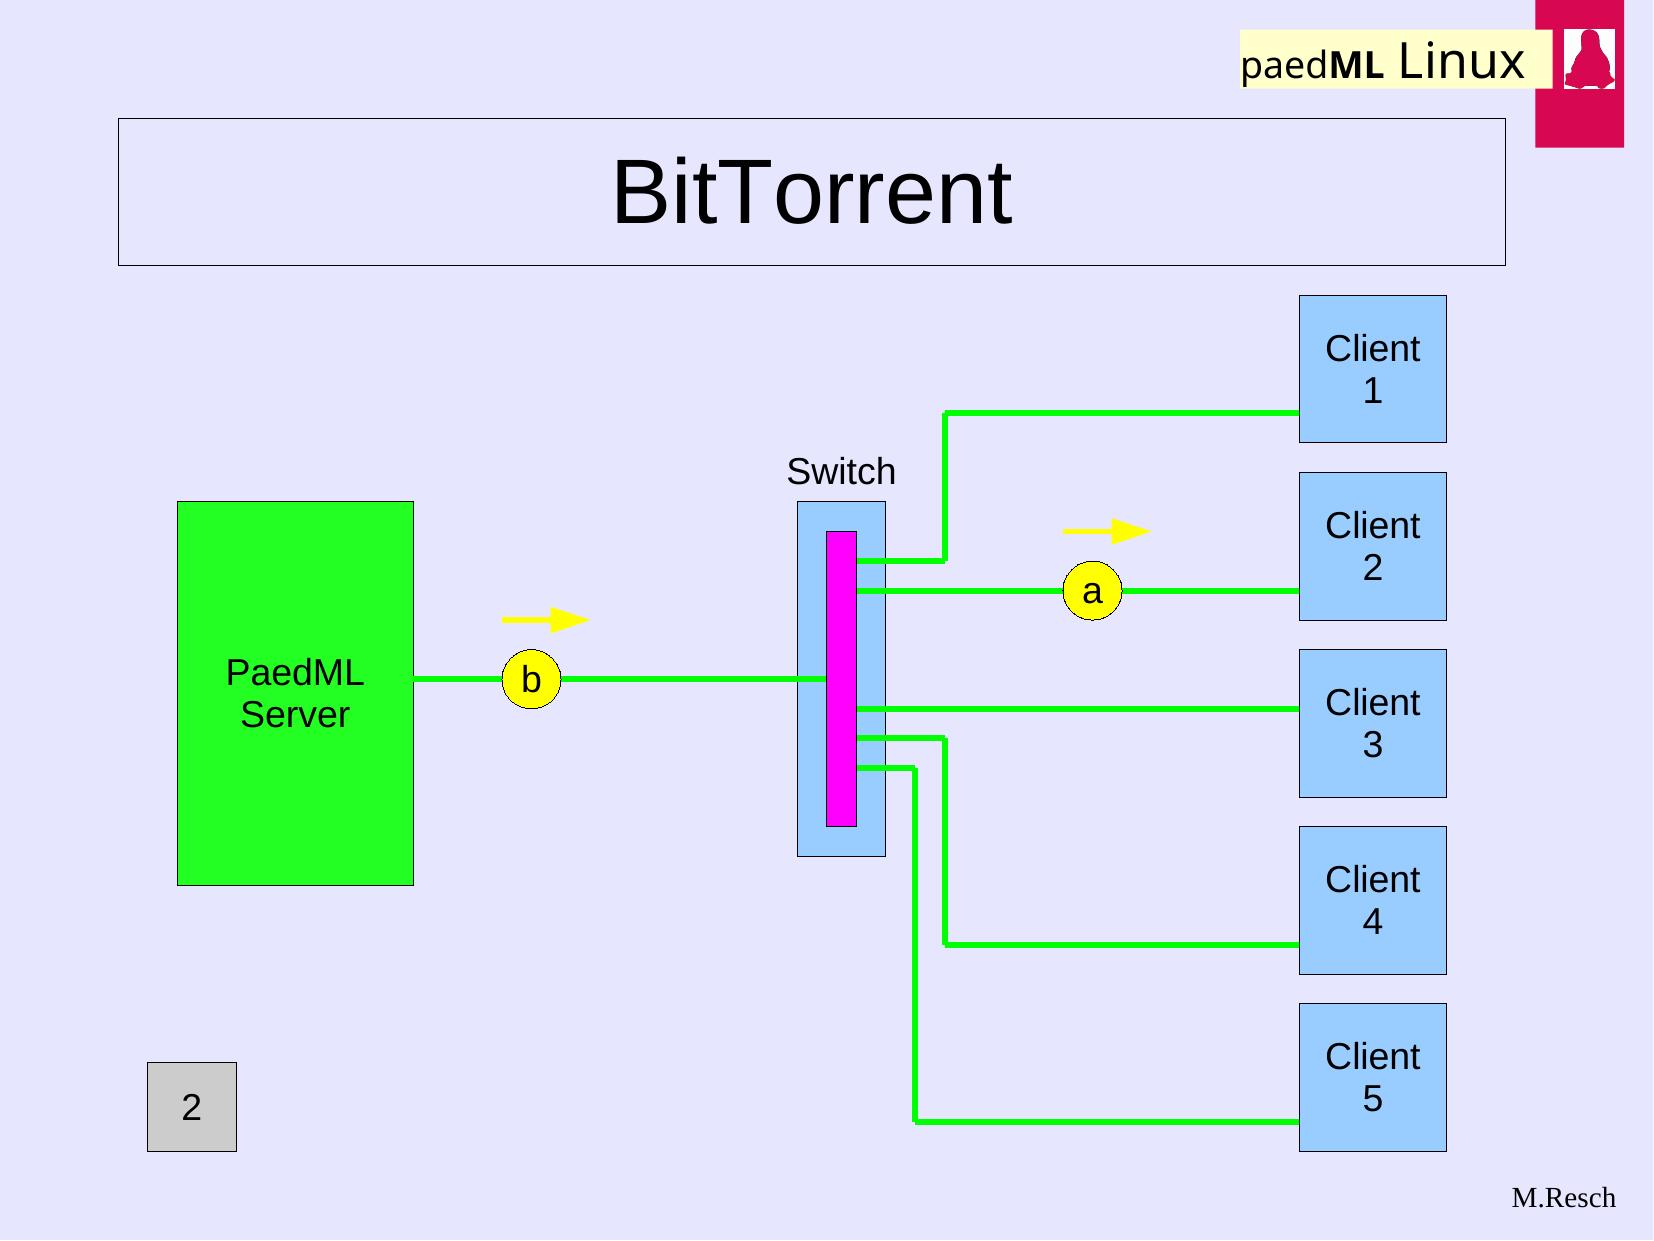

# BitTorrent
Client
1
Switch
Client
2
PaedML
Server
a
b
Client
3
Client
4
Client
5
2
M.Resch